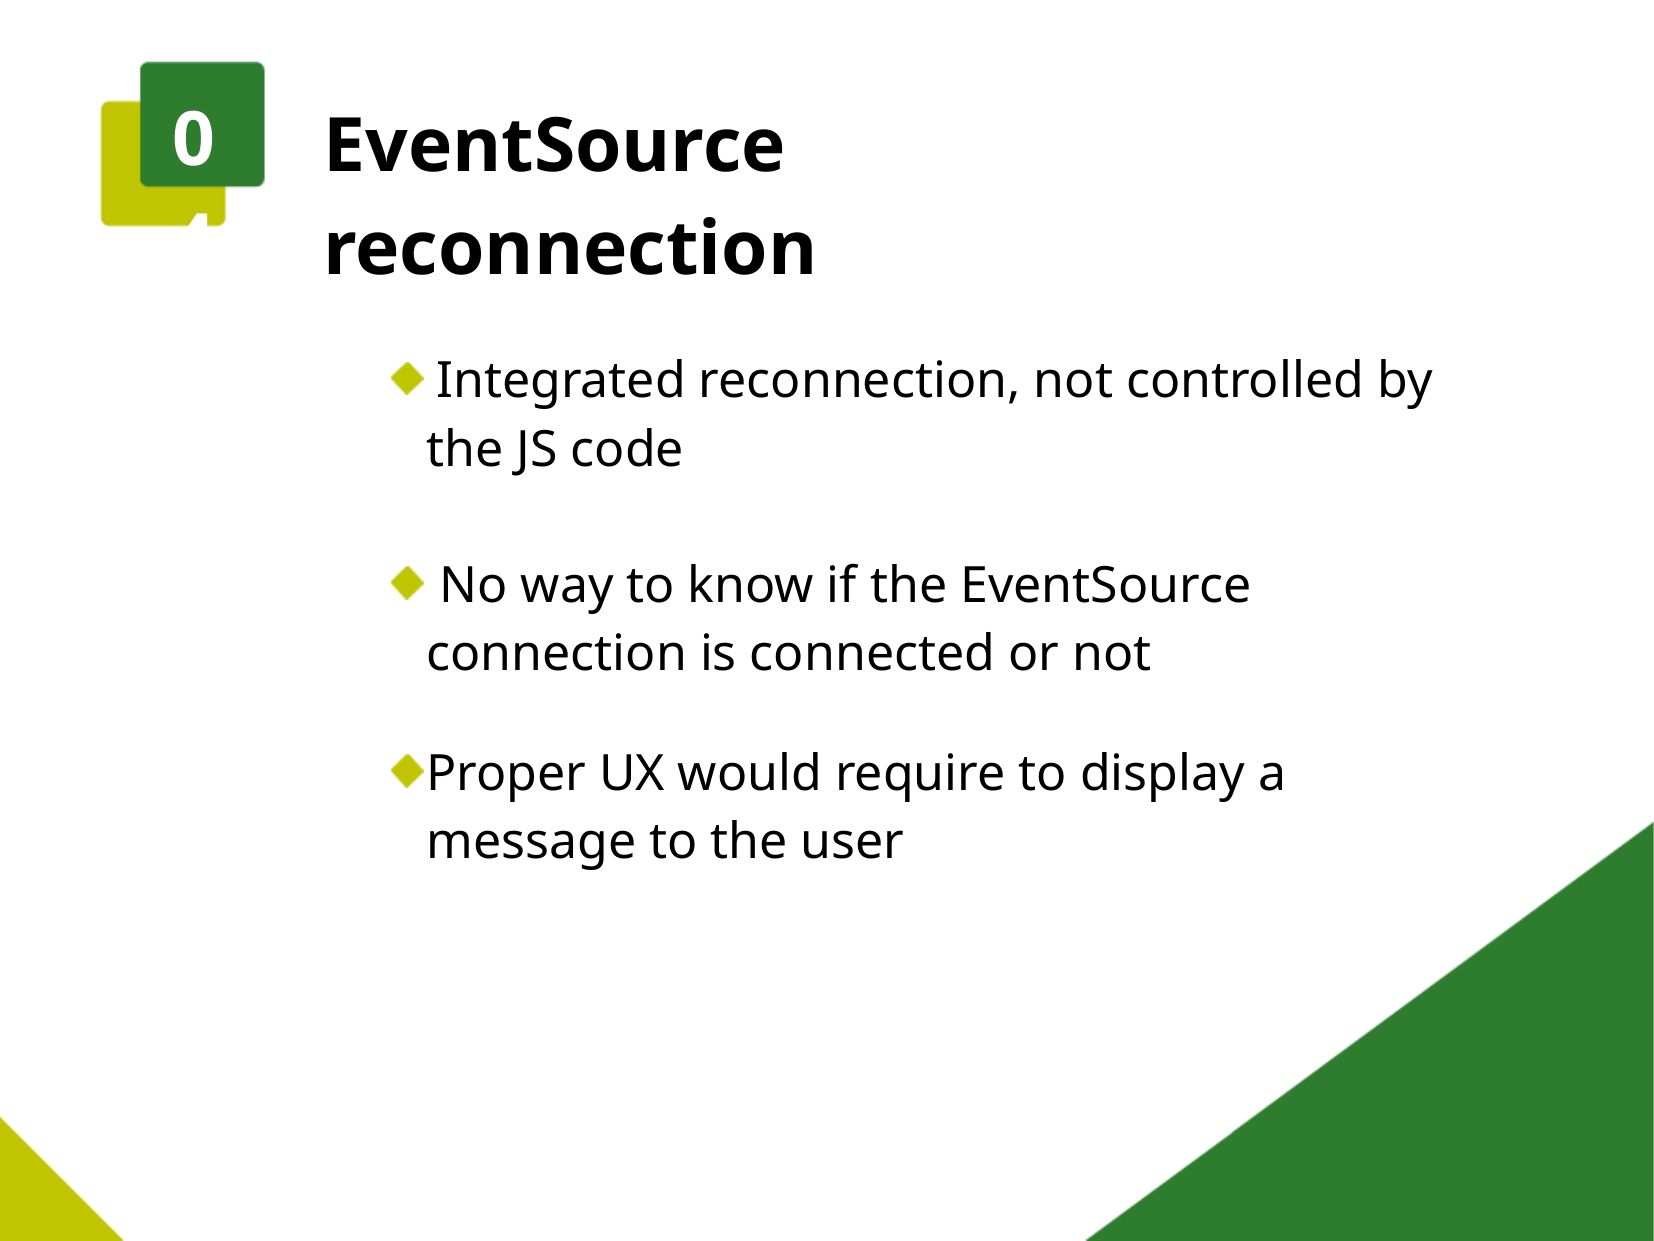

04
EventSource reconnection
 Integrated reconnection, not controlled by the JS code
 No way to know if the EventSource connection is connected or not
Proper UX would require to display a message to the user